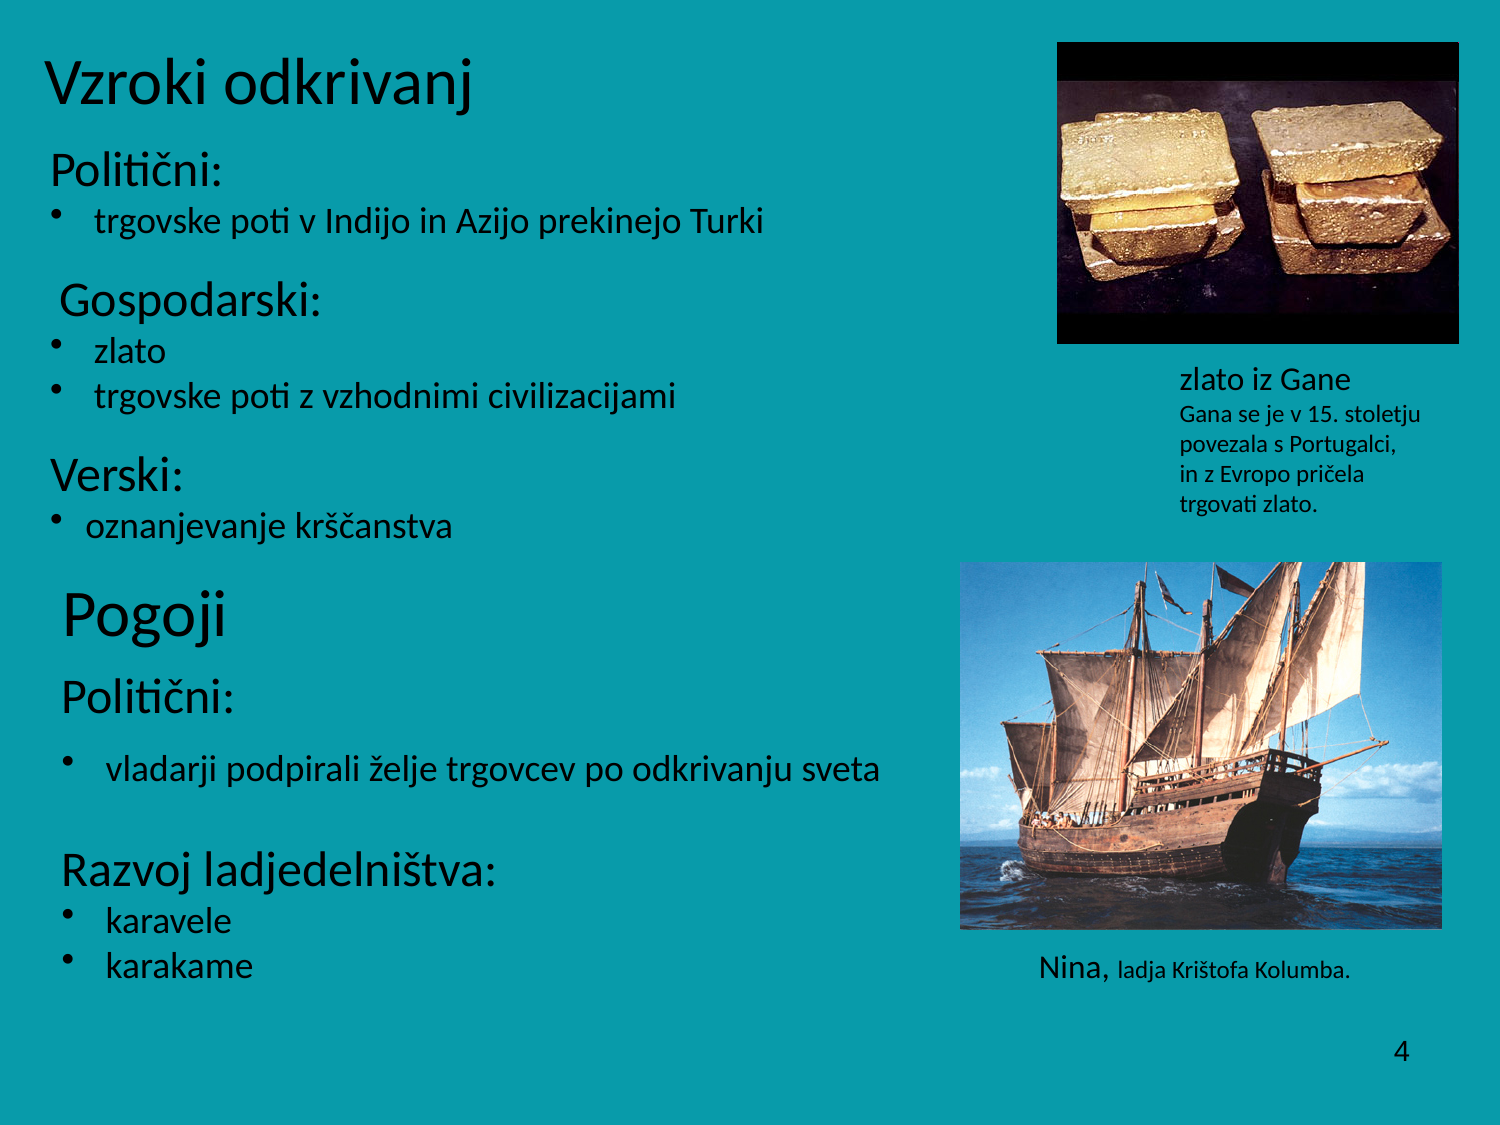

Vzroki odkrivanj
Politični:
 trgovske poti v Indijo in Azijo prekinejo Turki
 Gospodarski:
 zlato
 trgovske poti z vzhodnimi civilizacijami
Verski:
oznanjevanje krščanstva
zlato iz Gane
Gana se je v 15. stoletju
povezala s Portugalci,
in z Evropo pričela
trgovati zlato.
Pogoji
Politični:
 vladarji podpirali želje trgovcev po odkrivanju sveta
Razvoj ladjedelništva:
 karavele
 karakame
Nina, ladja Krištofa Kolumba.